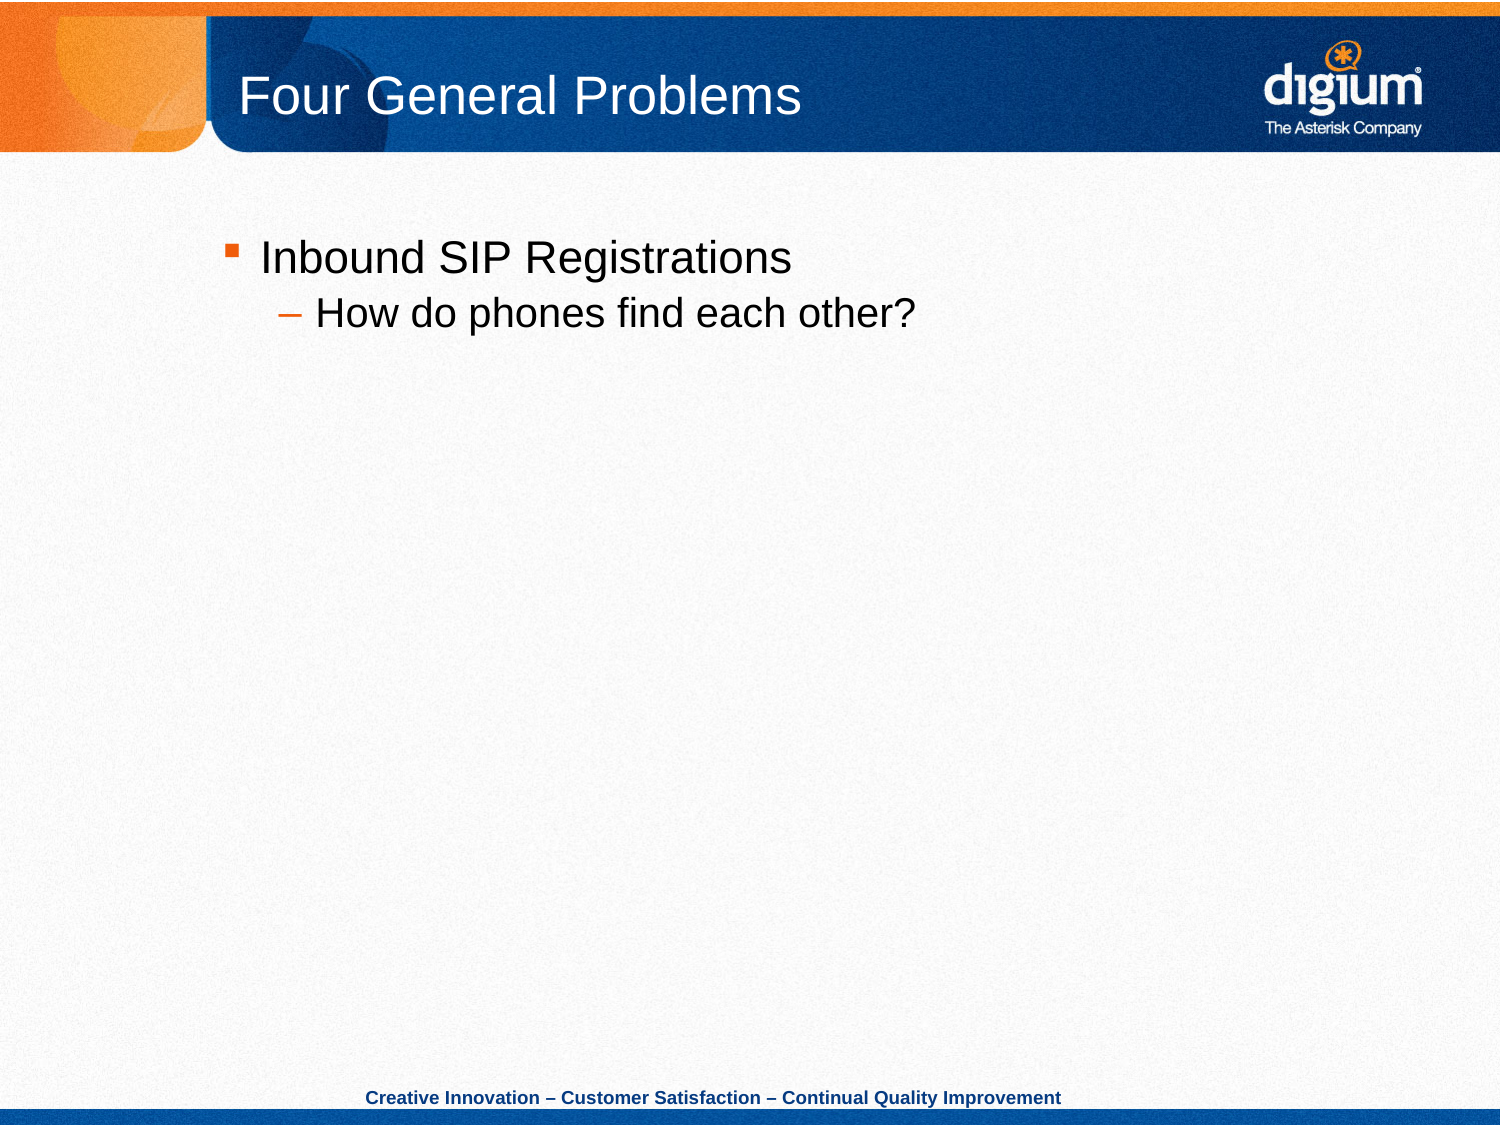

# Four General Problems
Inbound SIP Registrations
How do phones find each other?